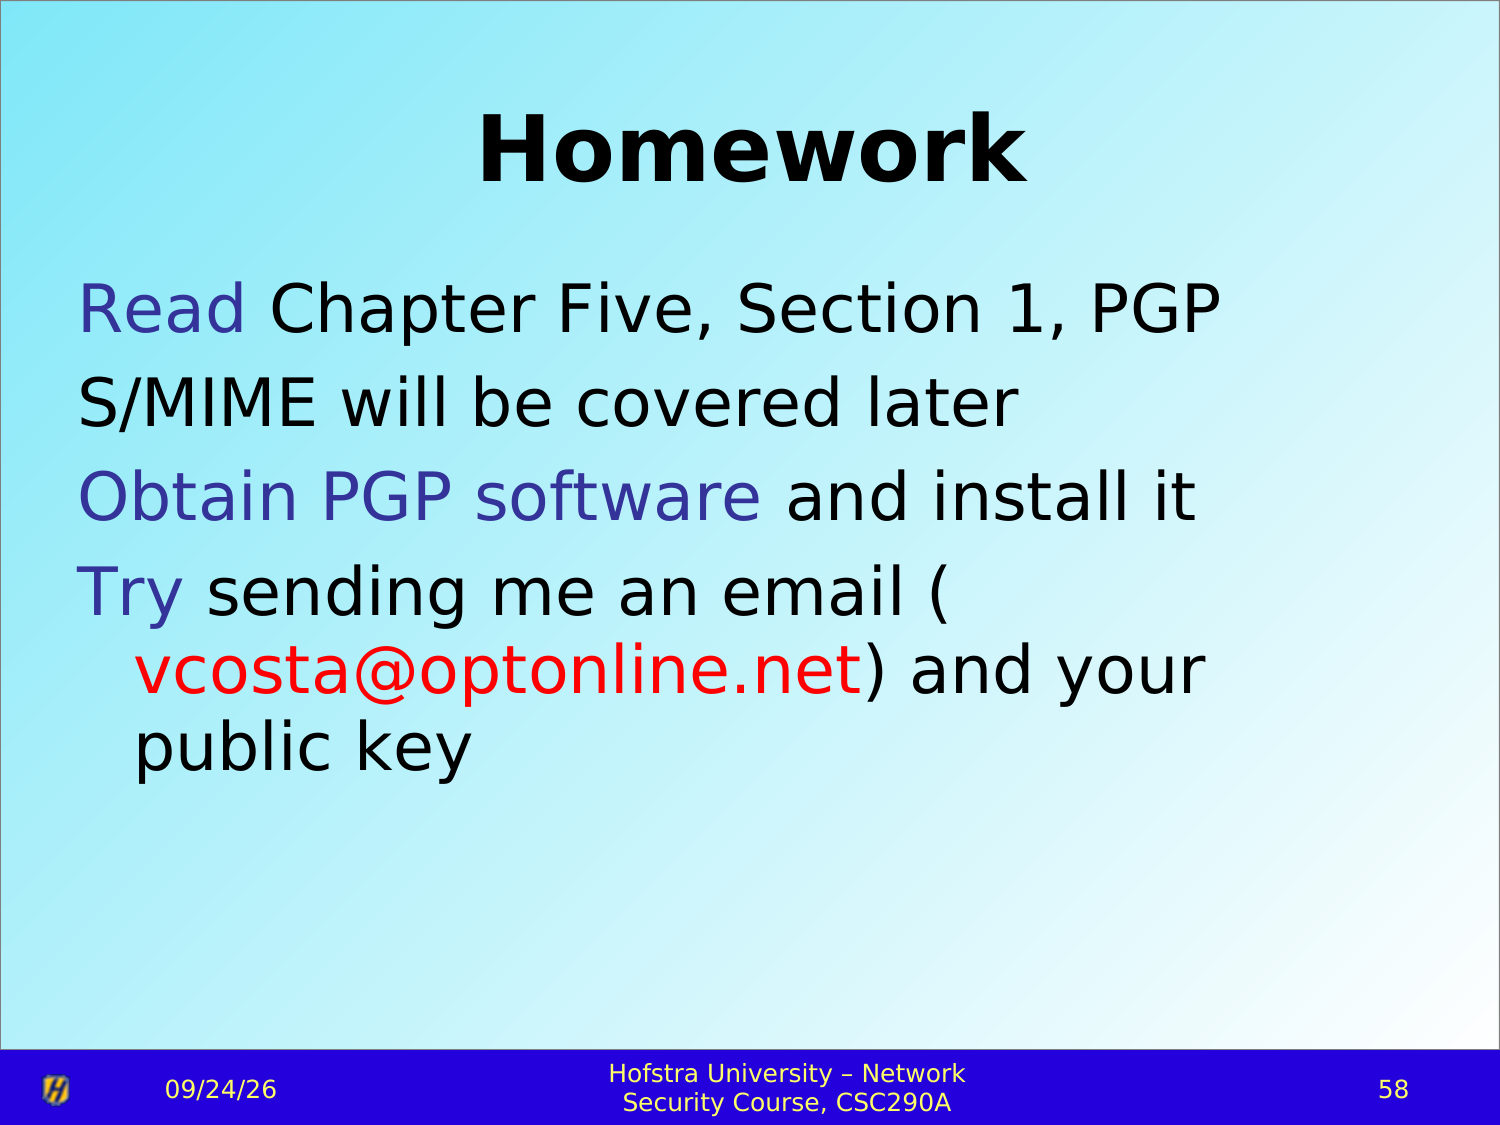

# Homework
Read Chapter Five, Section 1, PGP
S/MIME will be covered later
Obtain PGP software and install it
Try sending me an email (vcosta@optonline.net) and your public key
58